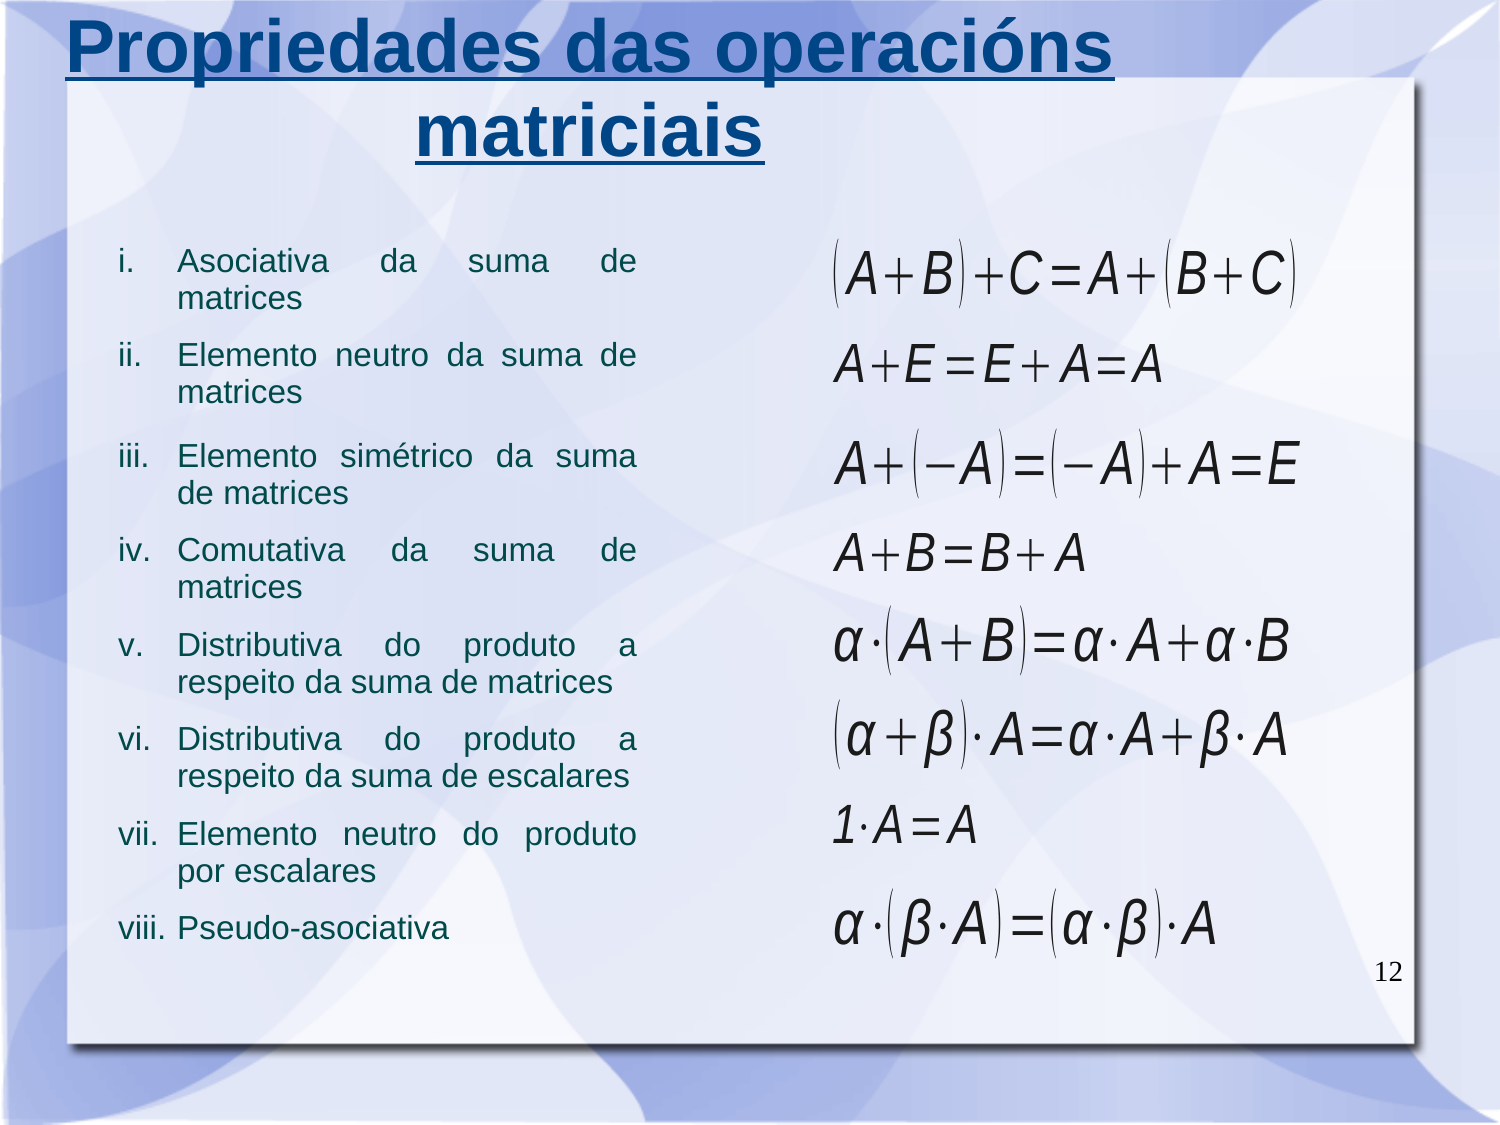

# Propriedades das operacións matriciais
i.	Asociativa da suma de matrices
ii.	Elemento neutro da suma de matrices
iii.	Elemento simétrico da suma de matrices
iv.	Comutativa da suma de matrices
v.	Distributiva do produto a respeito da suma de matrices
vi.	Distributiva do produto a respeito da suma de escalares
vii.	Elemento neutro do produto por escalares
viii.	Pseudo-asociativa
12